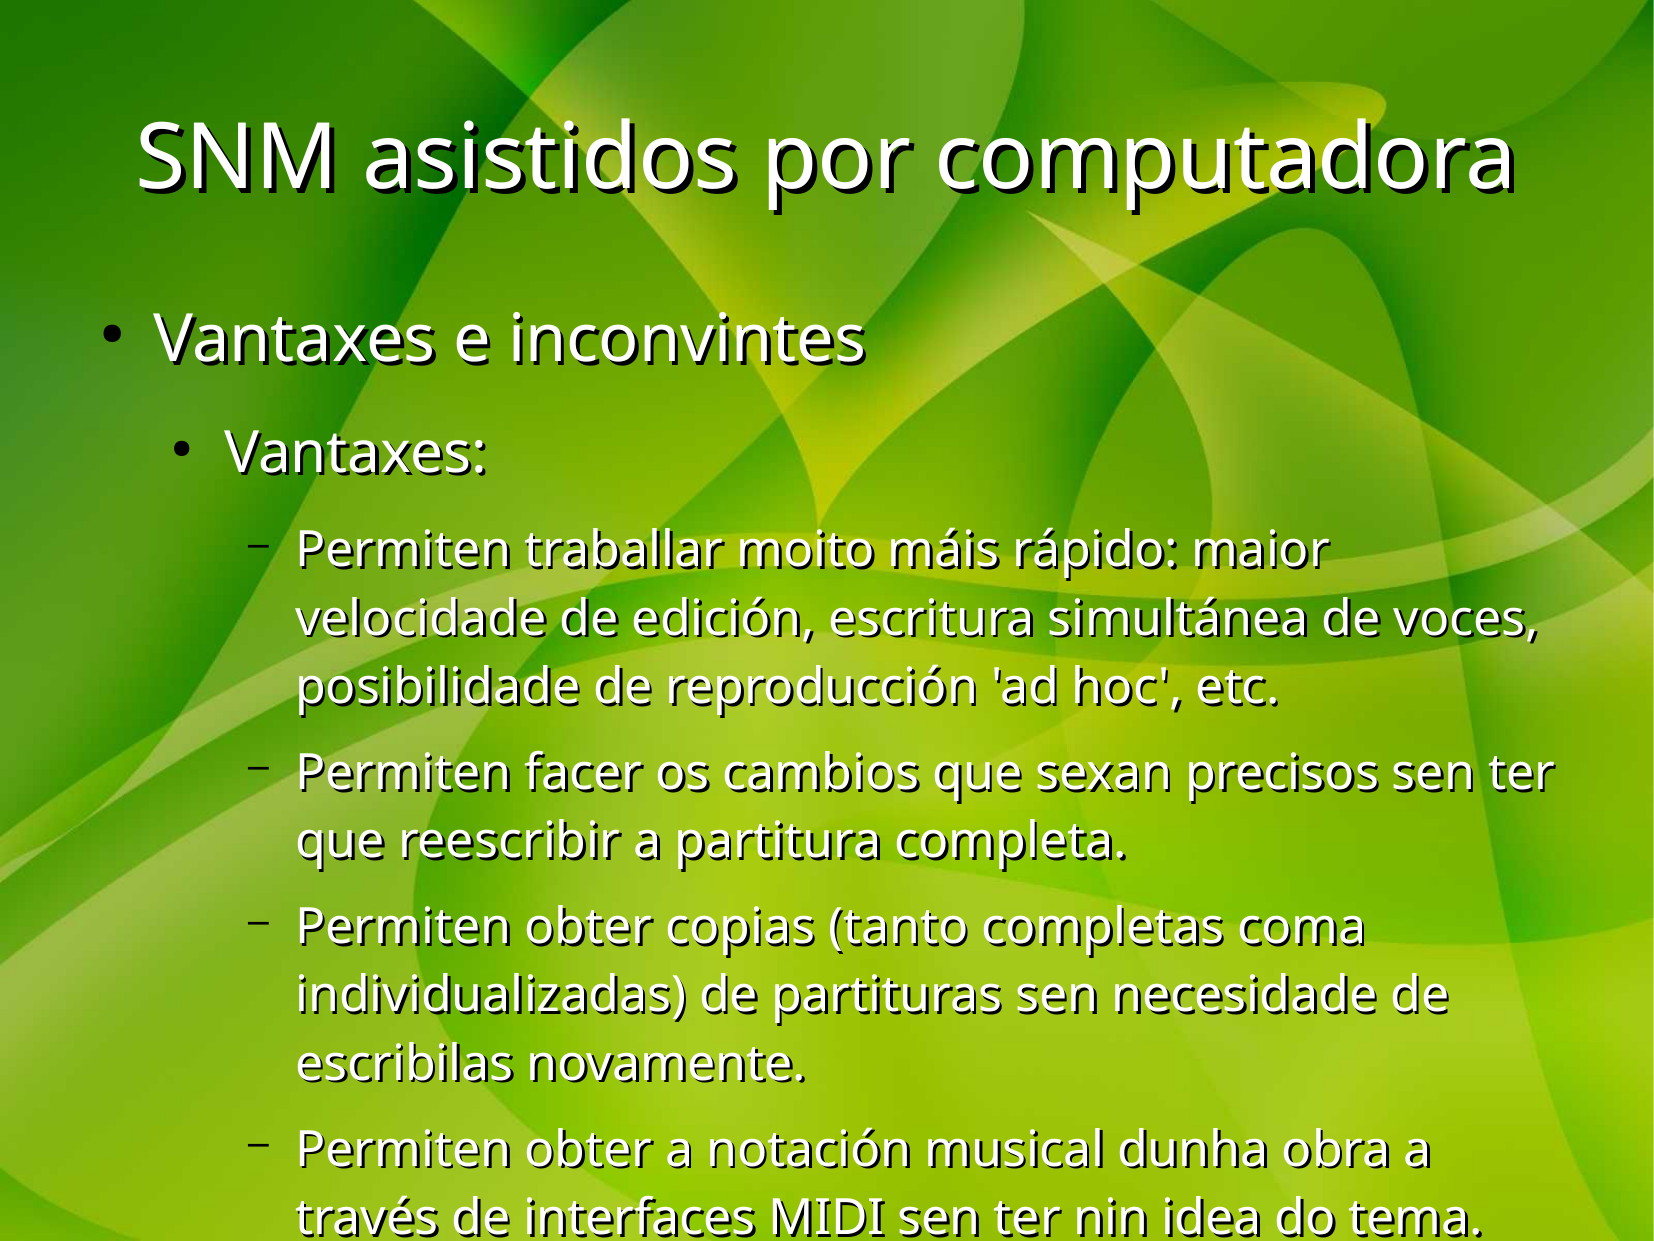

# SNM asistidos por computadora
Vantaxes e inconvintes
Vantaxes:
Permiten traballar moito máis rápido: maior velocidade de edición, escritura simultánea de voces, posibilidade de reproducción 'ad hoc', etc.
Permiten facer os cambios que sexan precisos sen ter que reescribir a partitura completa.
Permiten obter copias (tanto completas coma individualizadas) de partituras sen necesidade de escribilas novamente.
Permiten obter a notación musical dunha obra a través de interfaces MIDI sen ter nin idea do tema.